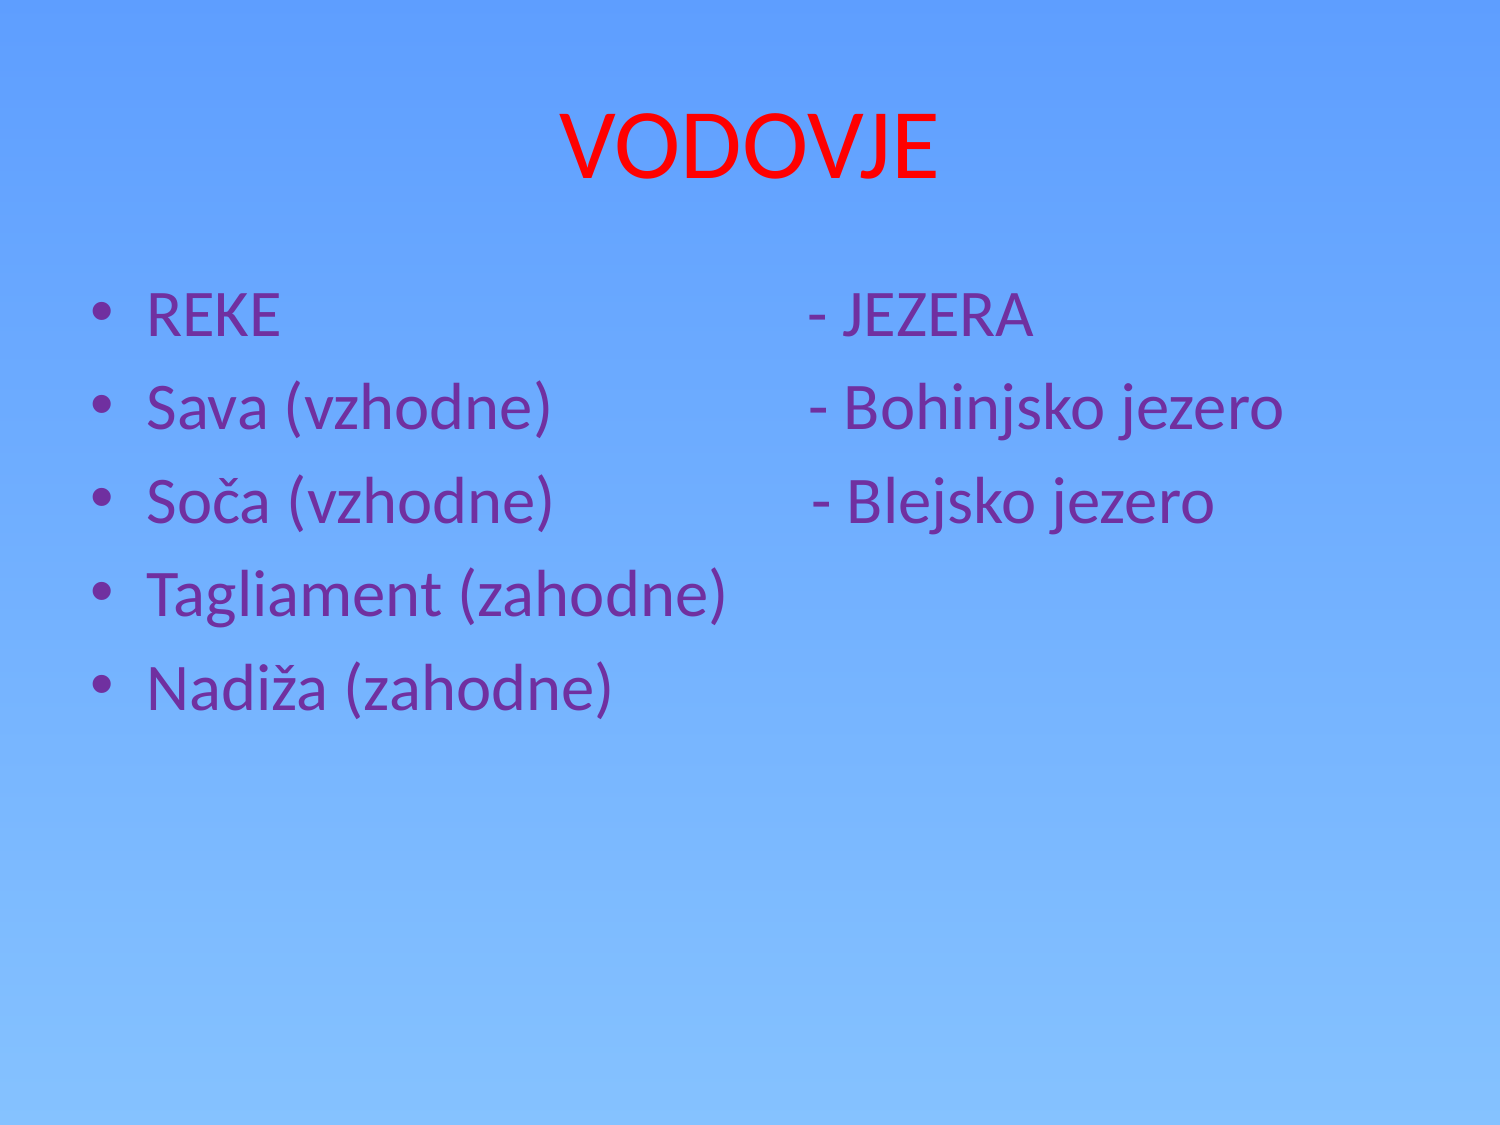

# VODOVJE
REKE - JEZERA
Sava (vzhodne) - Bohinjsko jezero
Soča (vzhodne) - Blejsko jezero
Tagliament (zahodne)
Nadiža (zahodne)